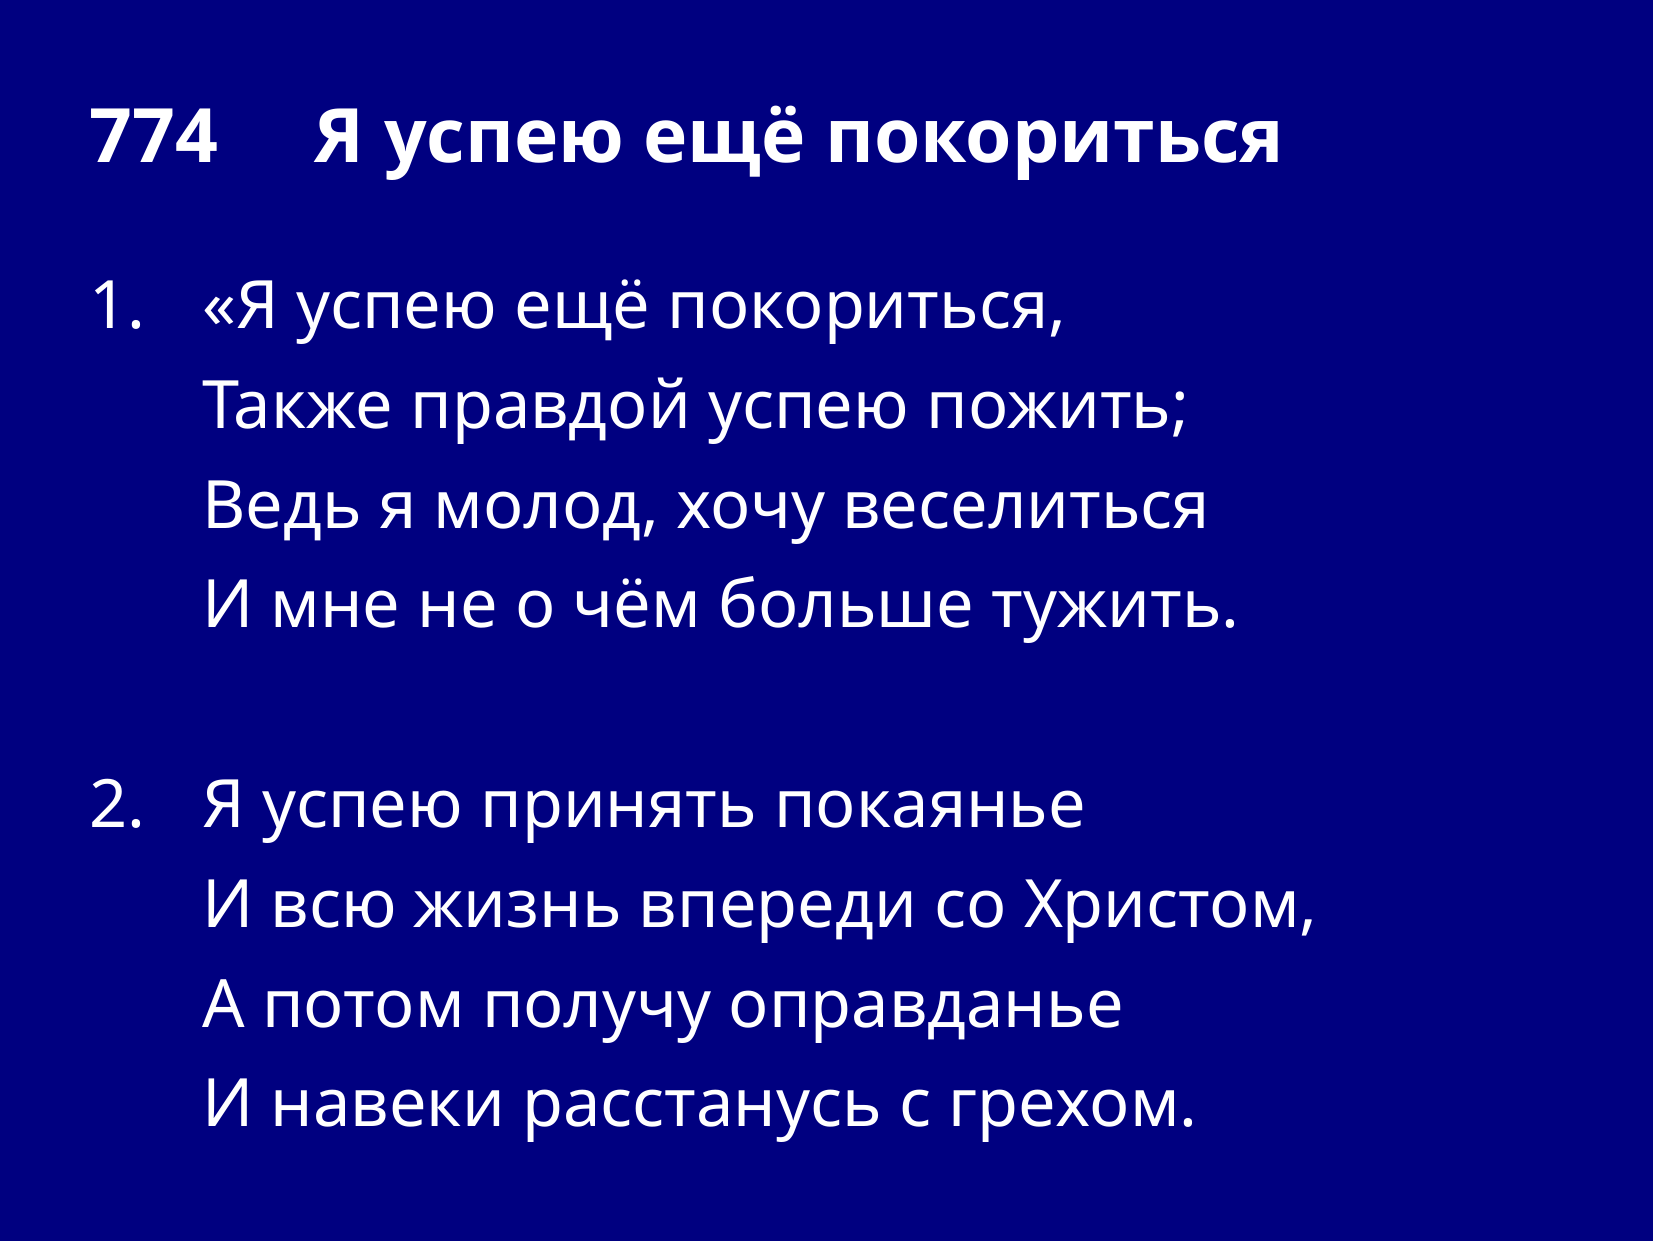

774	Я успею ещё покориться
1.	«Я успею ещё покориться,
	Также правдой успею пожить;
	Ведь я молод, хочу веселиться
	И мне не о чём больше тужить.
2.	Я успею принять покаянье
	И всю жизнь впереди со Христом,
	А потом получу оправданье
	И навеки расстанусь с грехом.